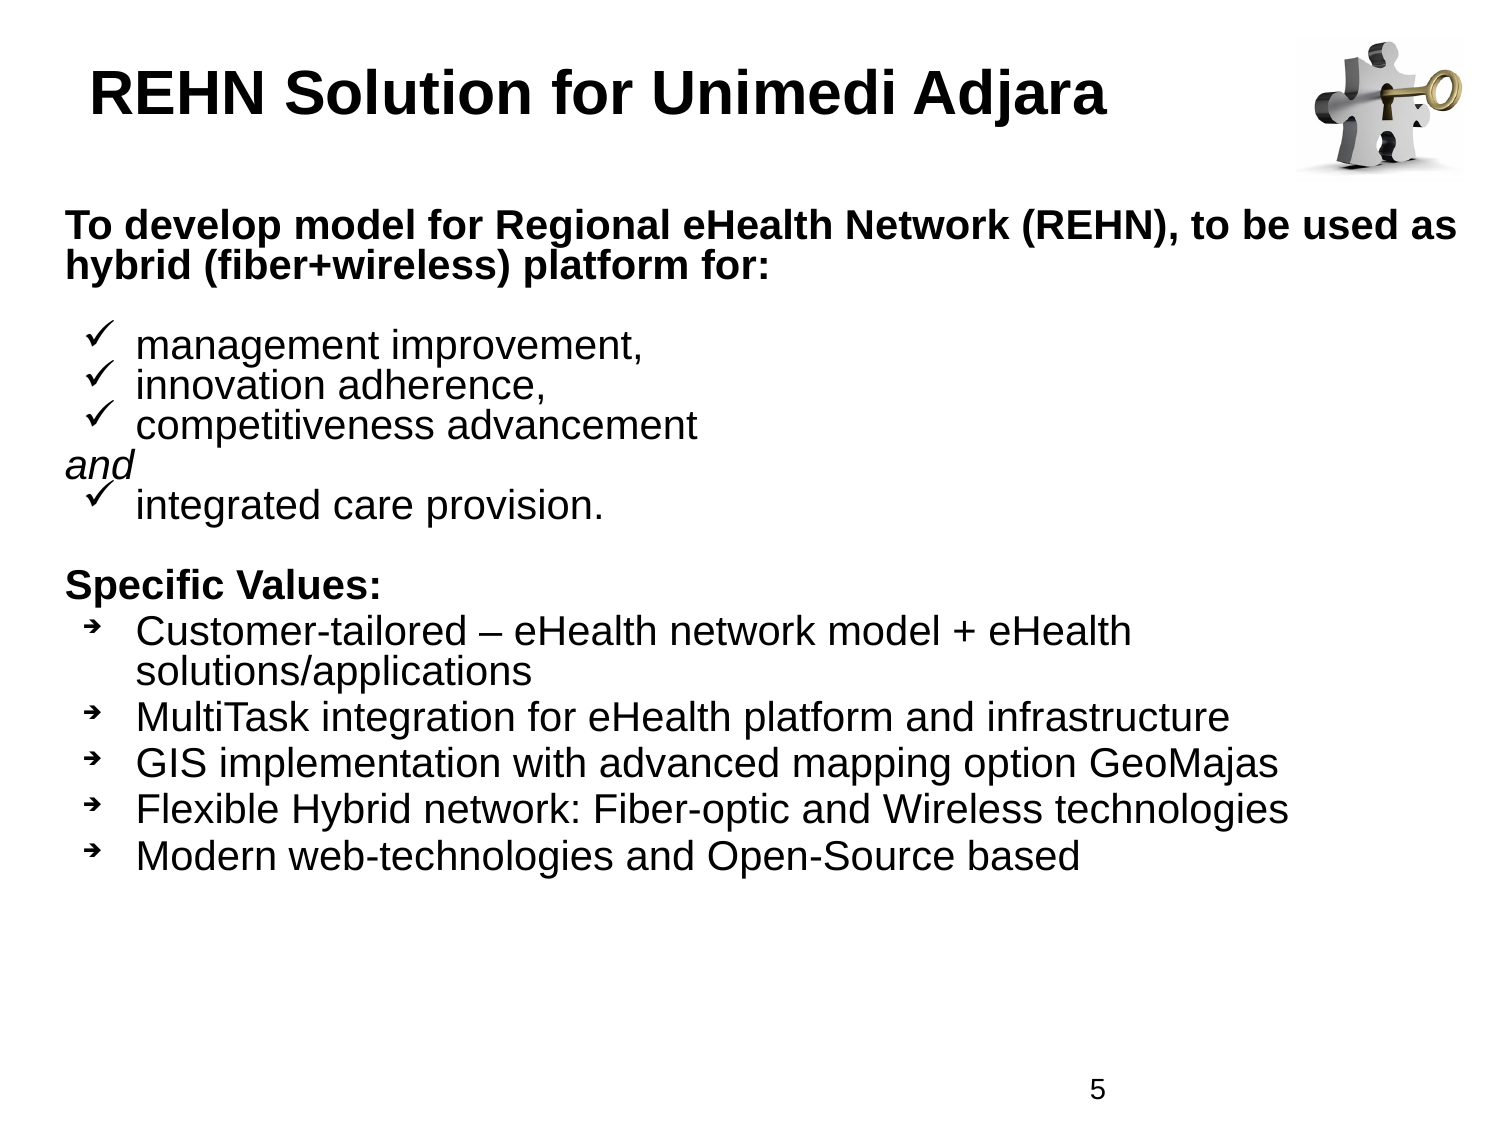

# REHN Solution for Unimedi Adjara
To develop model for Regional eHealth Network (REHN), to be used as hybrid (fiber+wireless) platform for:
management improvement,
innovation adherence,
competitiveness advancement
and
integrated care provision.
Specific Values:
Customer-tailored – eHealth network model + eHealth solutions/applications
MultiTask integration for eHealth platform and infrastructure
GIS implementation with advanced mapping option GeoMajas
Flexible Hybrid network: Fiber-optic and Wireless technologies
Modern web-technologies and Open-Source based